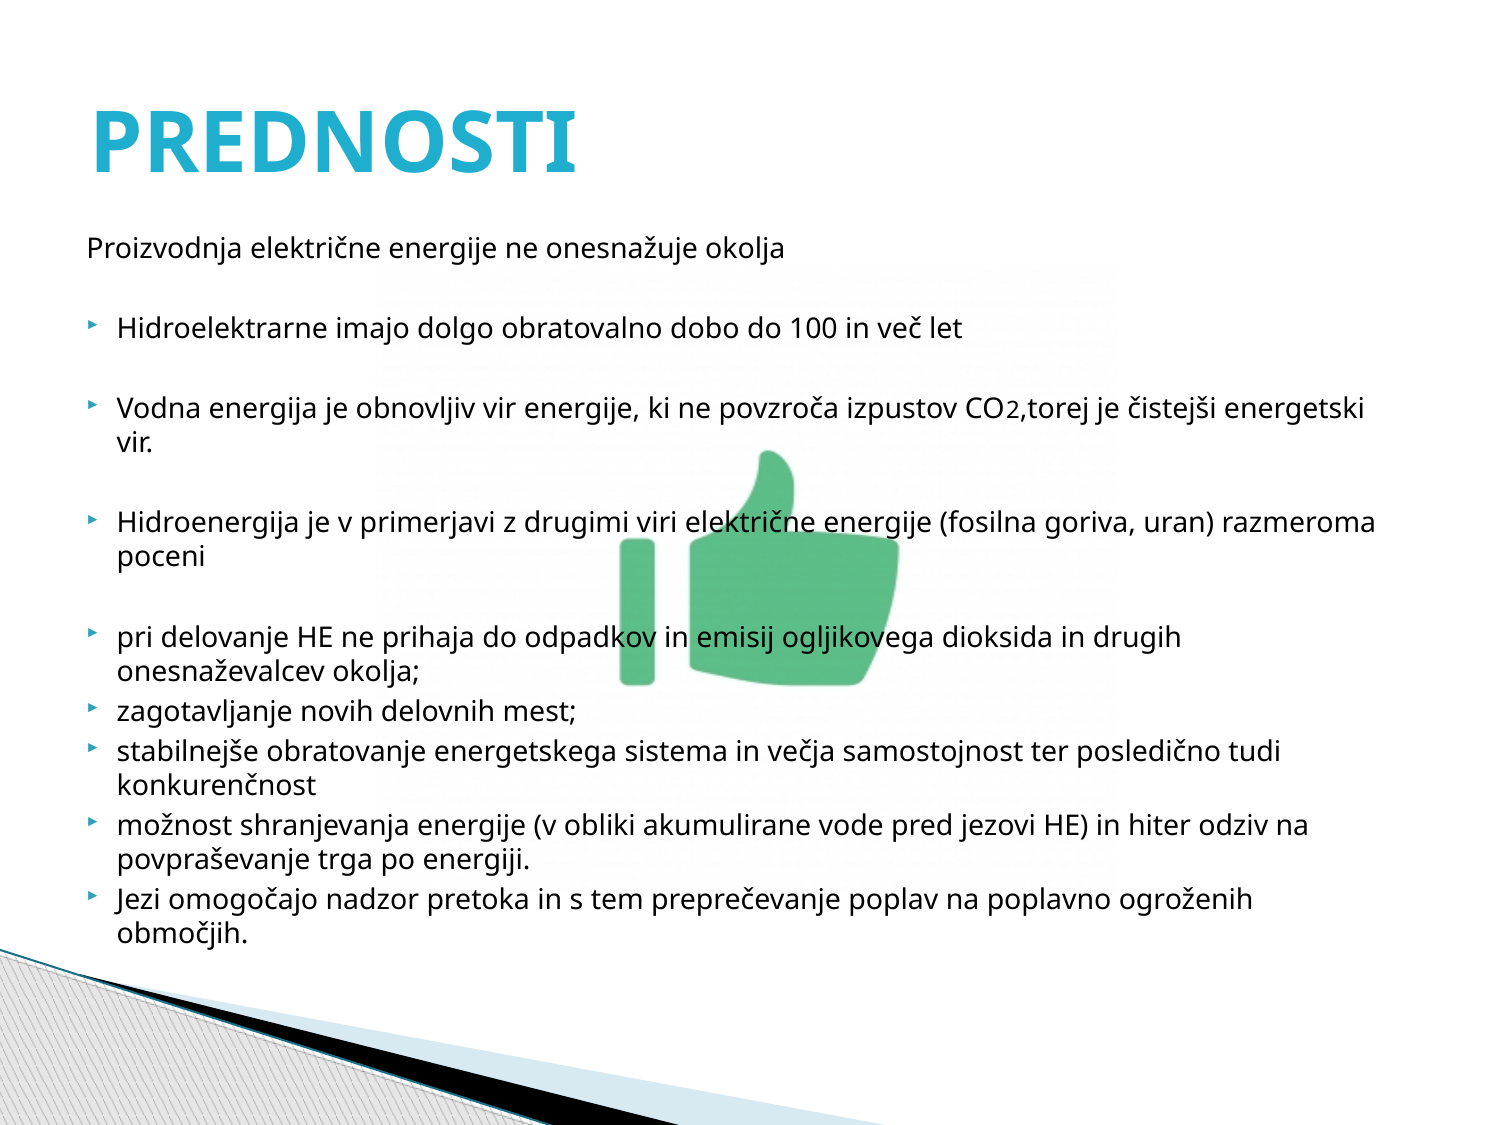

PREDNOSTI
# Proizvodnja električne energije ne onesnažuje okolja
Hidroelektrarne imajo dolgo obratovalno dobo do 100 in več let
Vodna energija je obnovljiv vir energije, ki ne povzroča izpustov CO2,torej je čistejši energetski vir.
Hidroenergija je v primerjavi z drugimi viri električne energije (fosilna goriva, uran) razmeroma poceni
pri delovanje HE ne prihaja do odpadkov in emisij ogljikovega dioksida in drugih onesnaževalcev okolja;
zagotavljanje novih delovnih mest;
stabilnejše obratovanje energetskega sistema in večja samostojnost ter posledično tudi konkurenčnost
možnost shranjevanja energije (v obliki akumulirane vode pred jezovi HE) in hiter odziv na povpraševanje trga po energiji.
Jezi omogočajo nadzor pretoka in s tem preprečevanje poplav na poplavno ogroženih območjih.